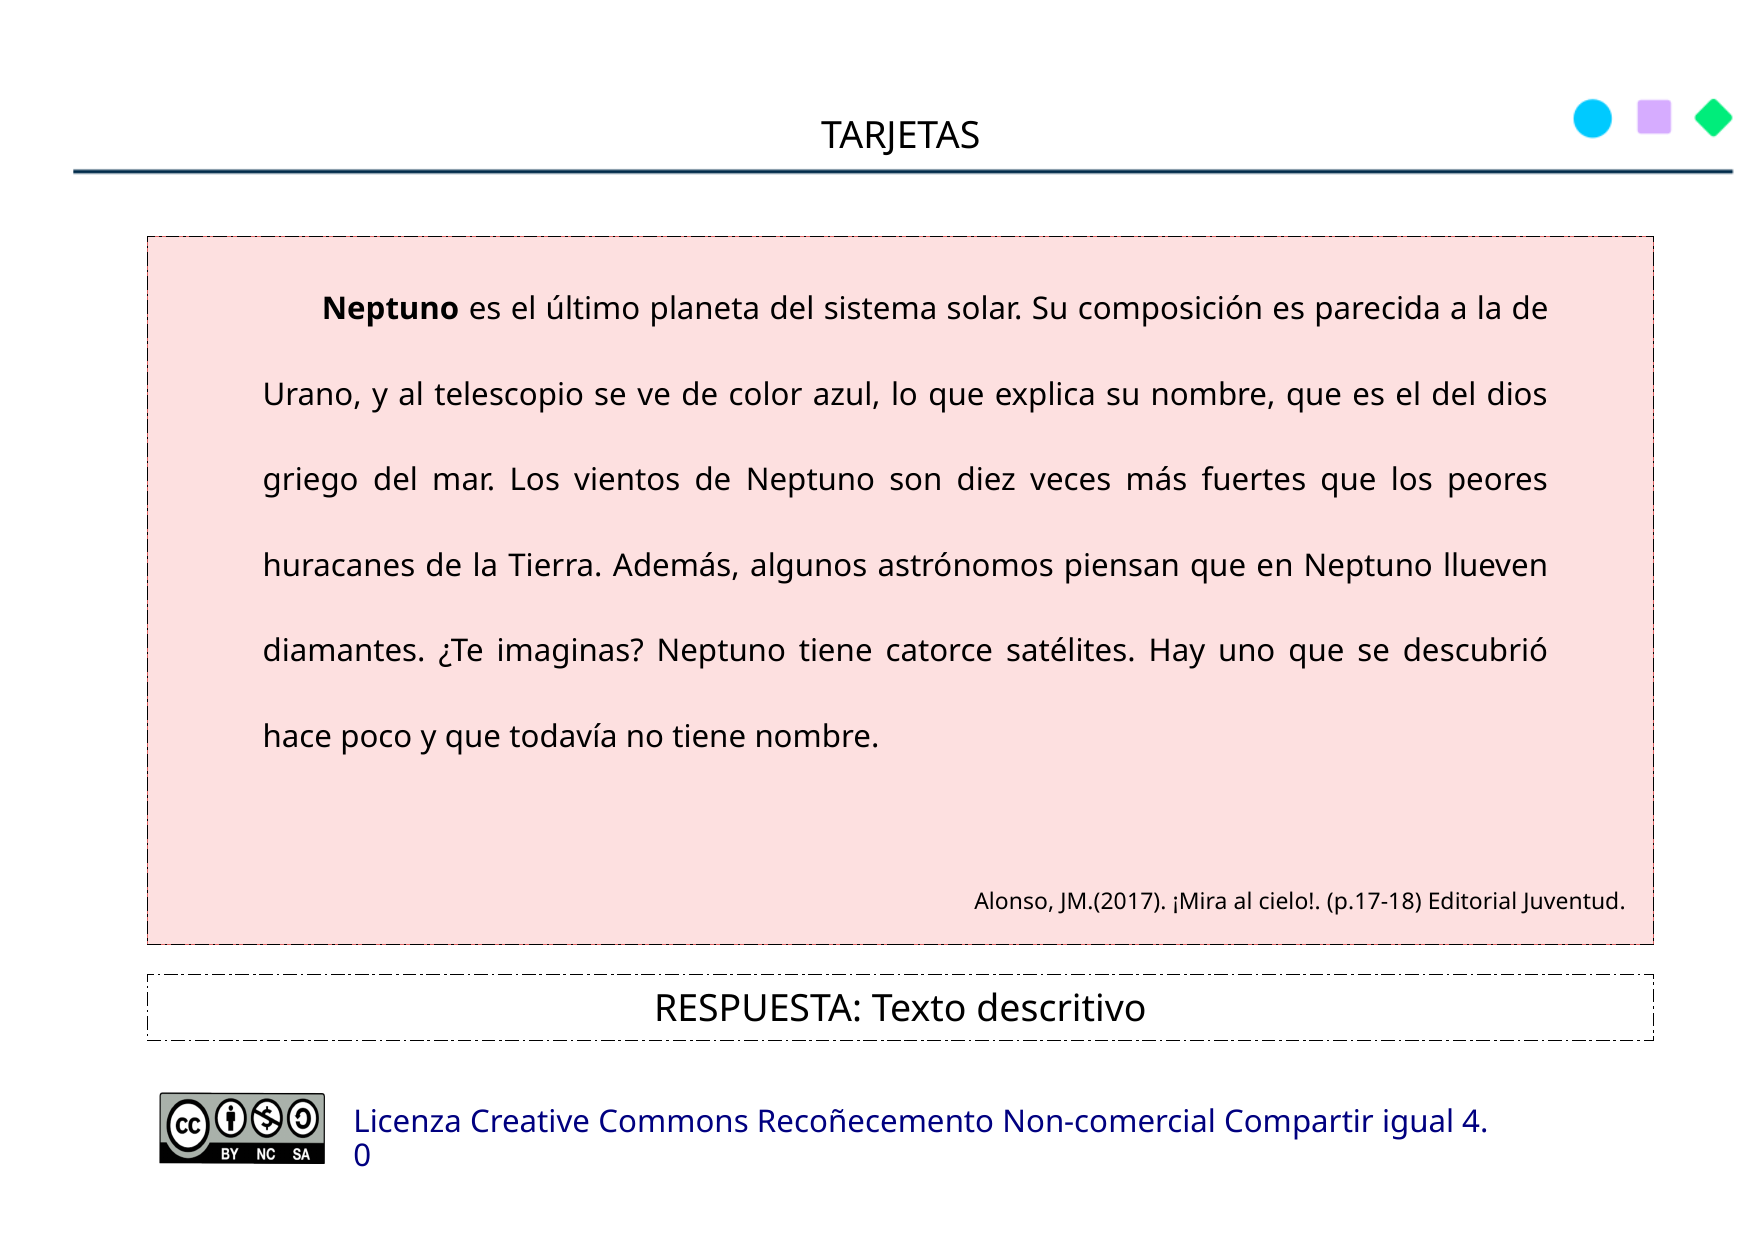

TARJETAS
Neptuno es el último planeta del sistema solar. Su composición es parecida a la de Urano, y al telescopio se ve de color azul, lo que explica su nombre, que es el del dios griego del mar. Los vientos de Neptuno son diez veces más fuertes que los peores huracanes de la Tierra. Además, algunos astrónomos piensan que en Neptuno llueven diamantes. ¿Te imaginas? Neptuno tiene catorce satélites. Hay uno que se descubrió hace poco y que todavía no tiene nombre.
Alonso, JM.(2017). ¡Mira al cielo!. (p.17-18) Editorial Juventud.
RESPUESTA: Texto descritivo
Licenza Creative Commons Recoñecemento Non-comercial Compartir igual 4.0